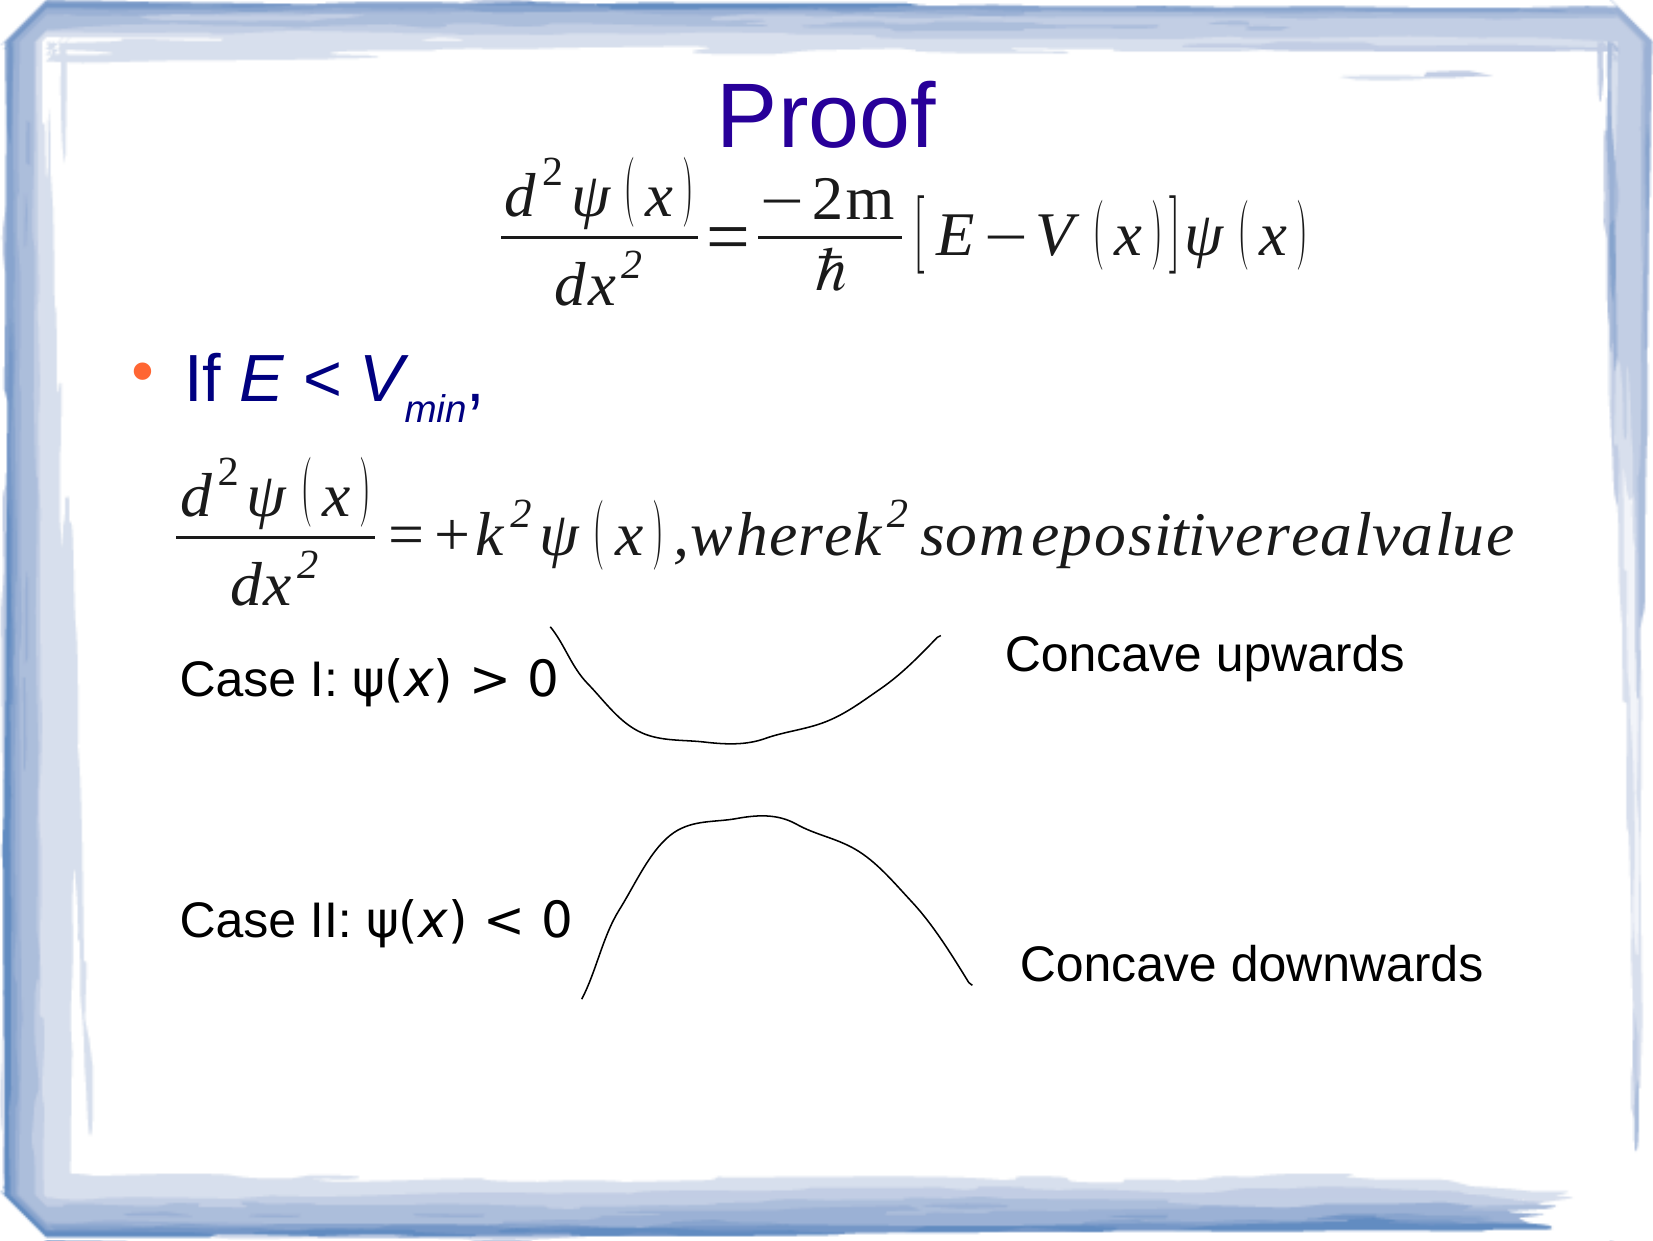

# Proof
If E < Vmin,
Concave upwards
Case I: ψ(x) > 0
Case II: ψ(x) < 0
Concave downwards